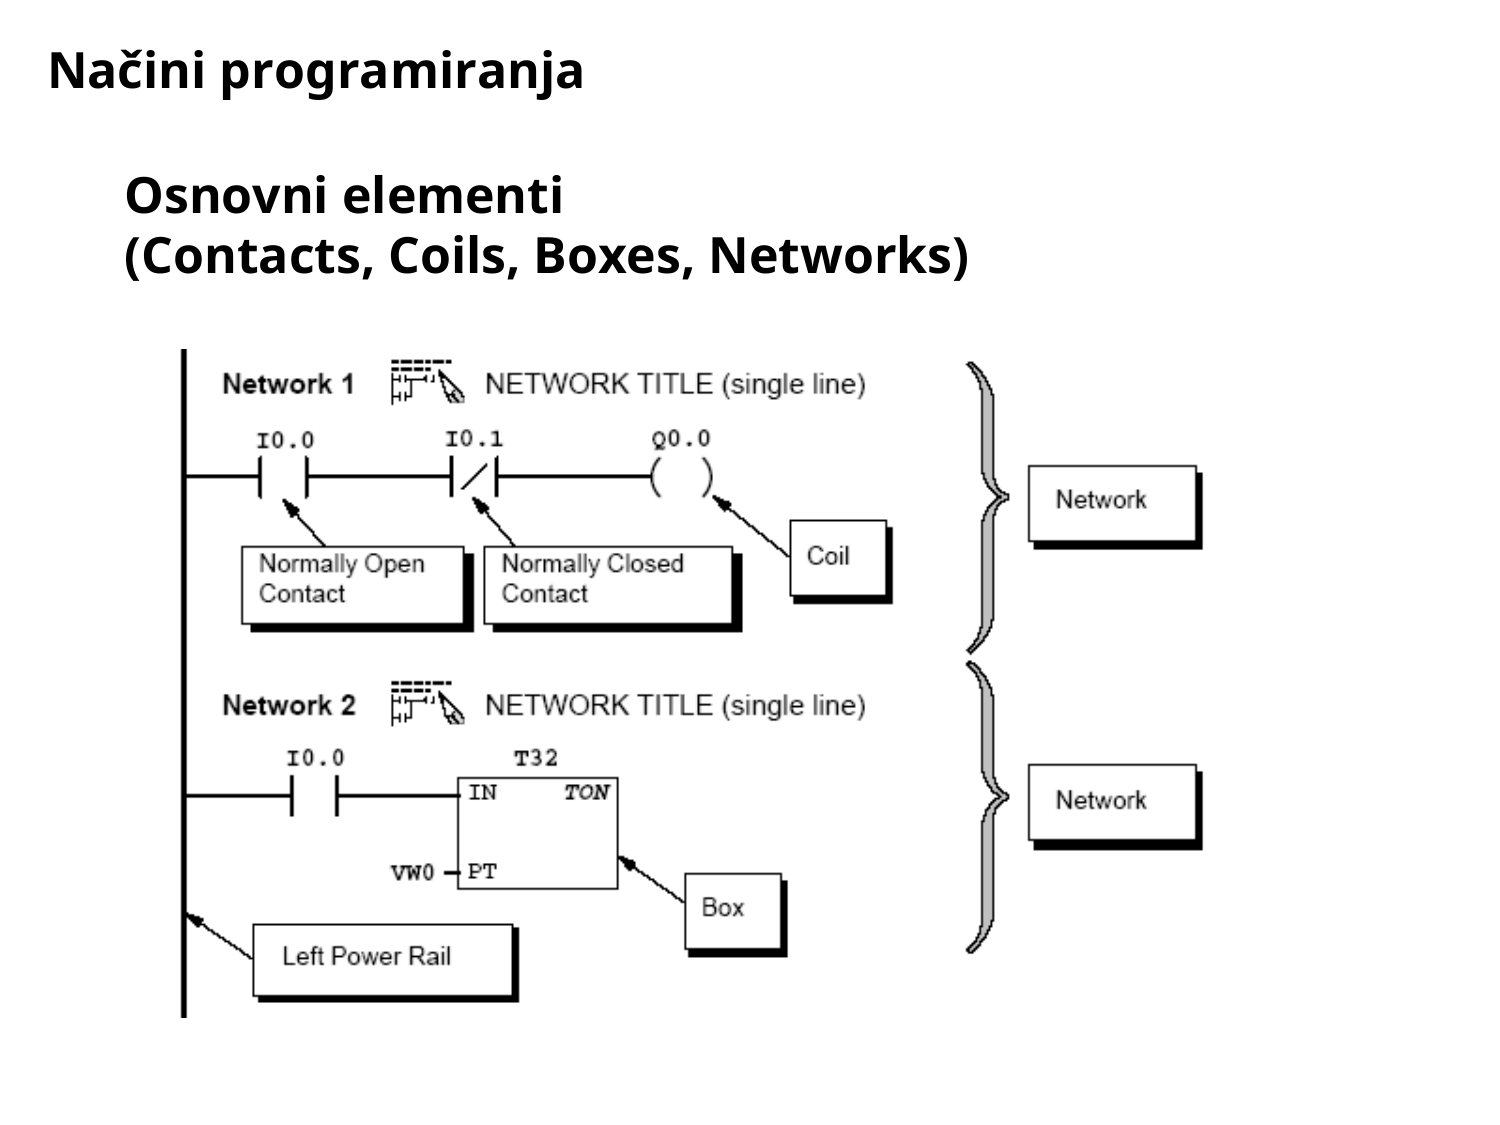

Načini programiranja
Osnovni elementi
(Contacts, Coils, Boxes, Networks)